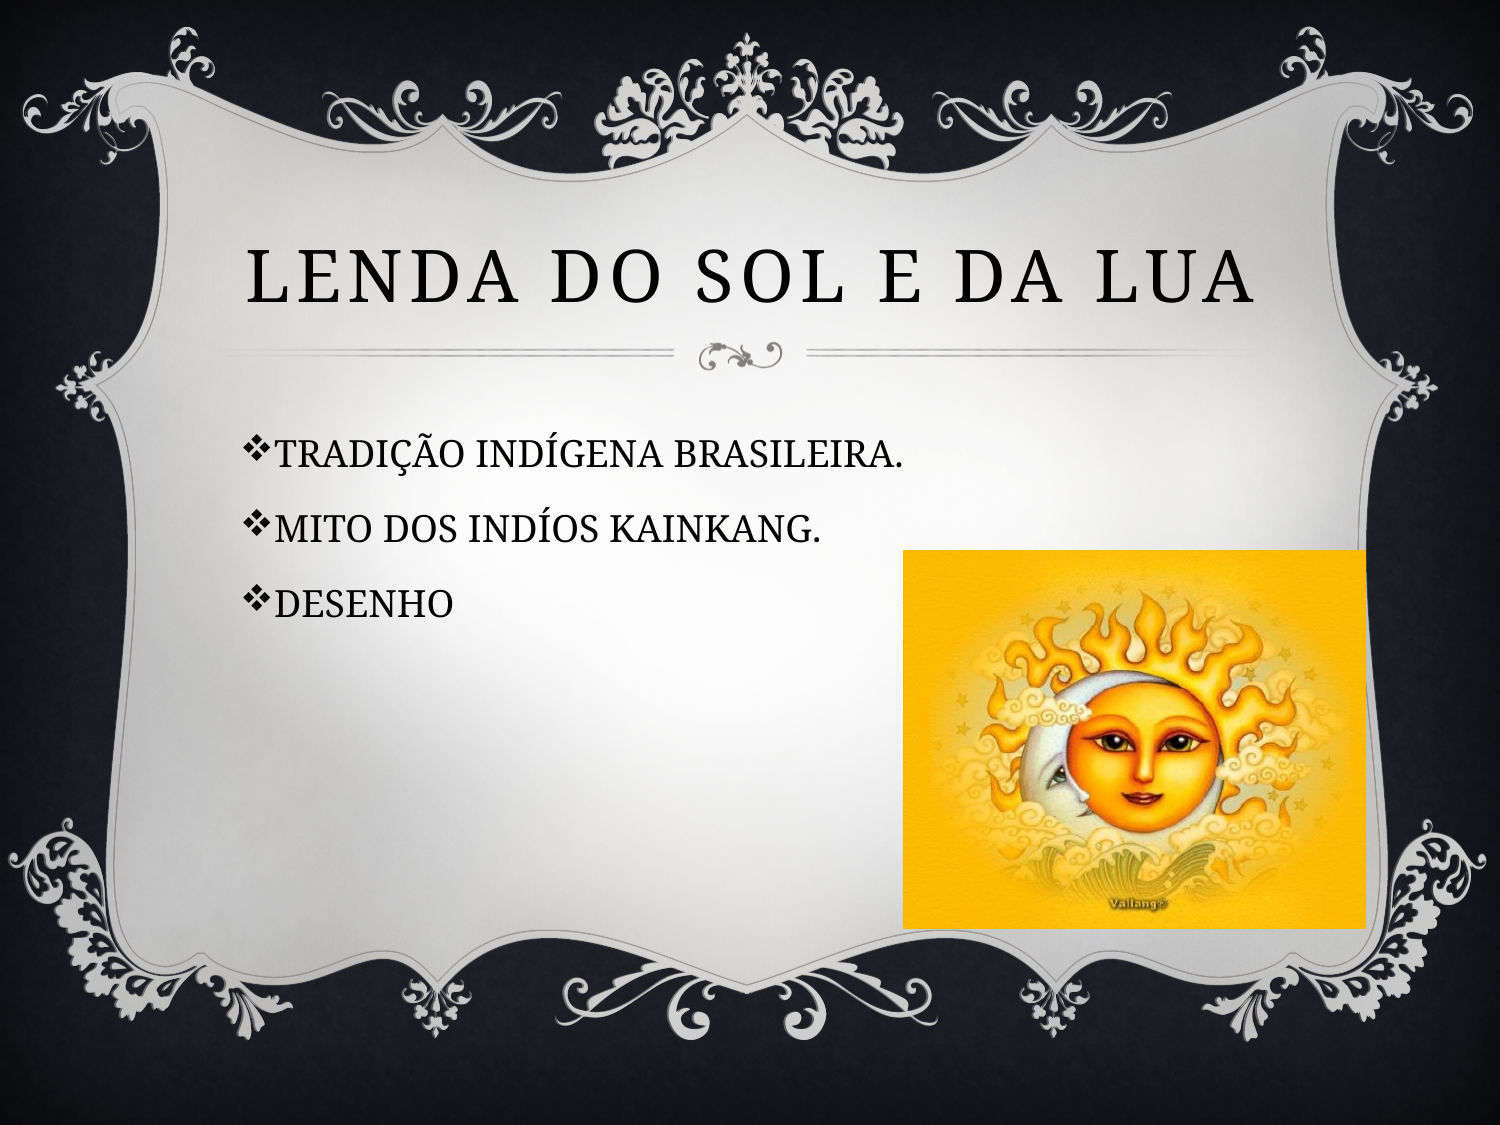

# LENDA DO SOL E DA LUA
TRADIÇÃO INDÍGENA BRASILEIRA.
MITO DOS INDÍOS KAINKANG.
DESENHO